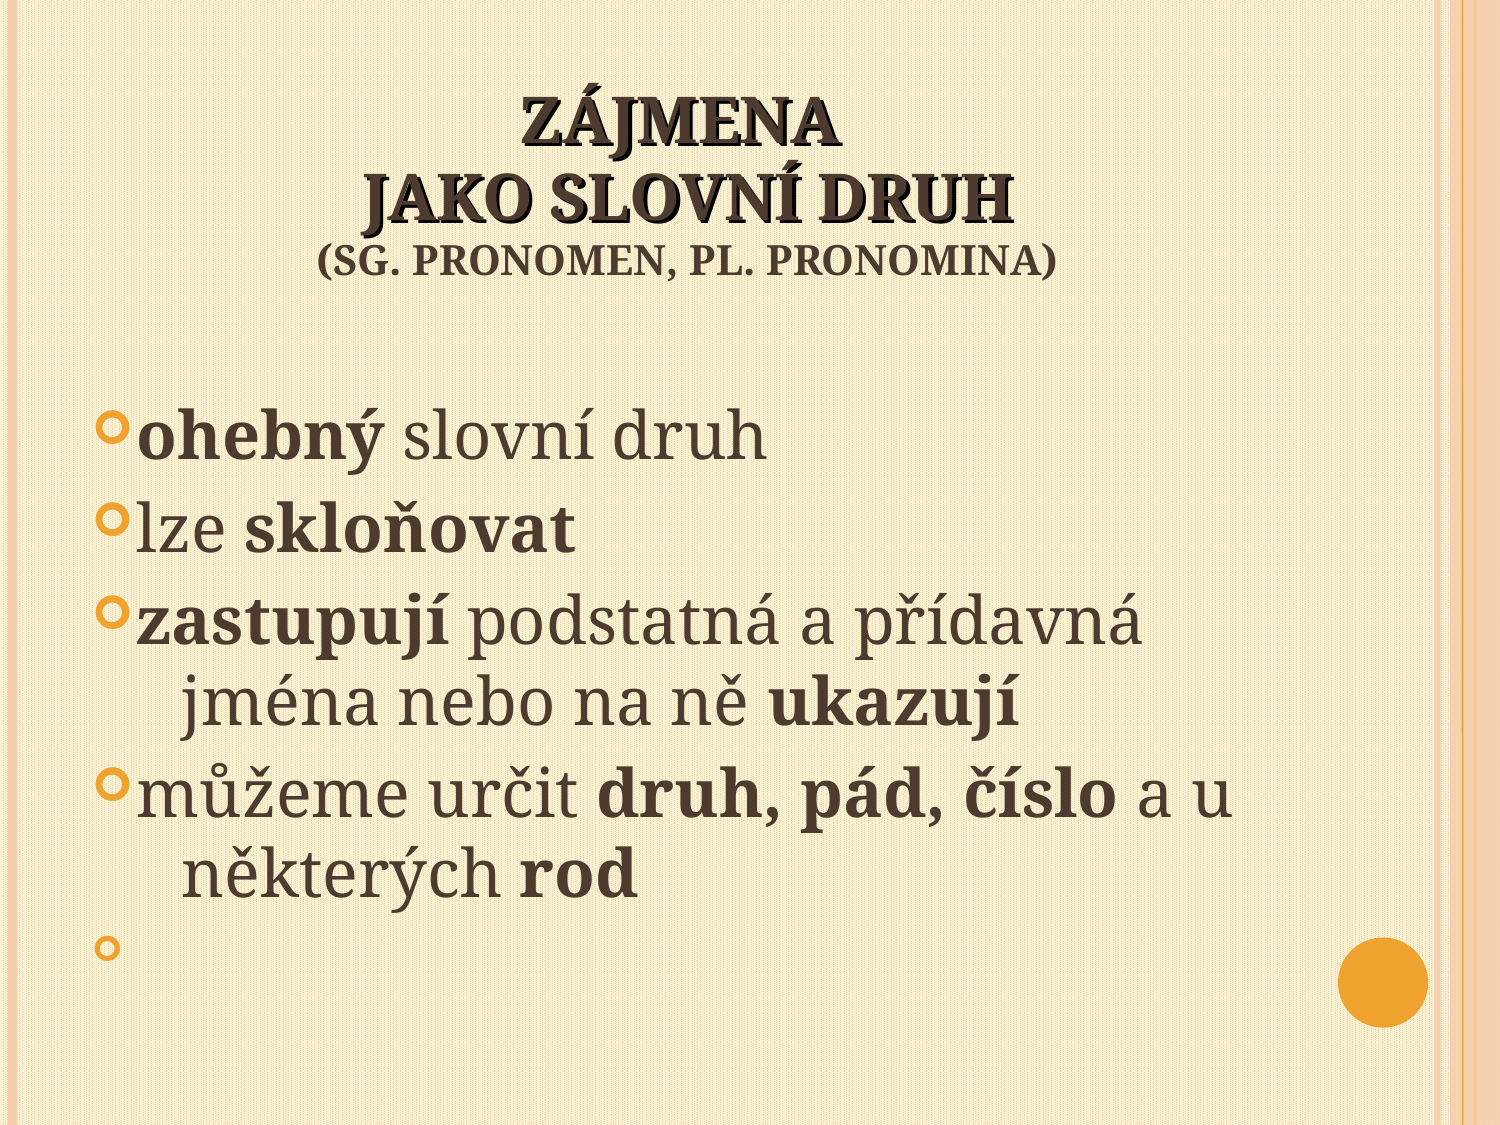

# ZÁJMENA jako slovní druh (sg. Pronomen, pl. Pronomina)
ohebný slovní druh
lze skloňovat
zastupují podstatná a přídavná jména nebo na ně ukazují
můžeme určit druh, pád, číslo a u některých rod